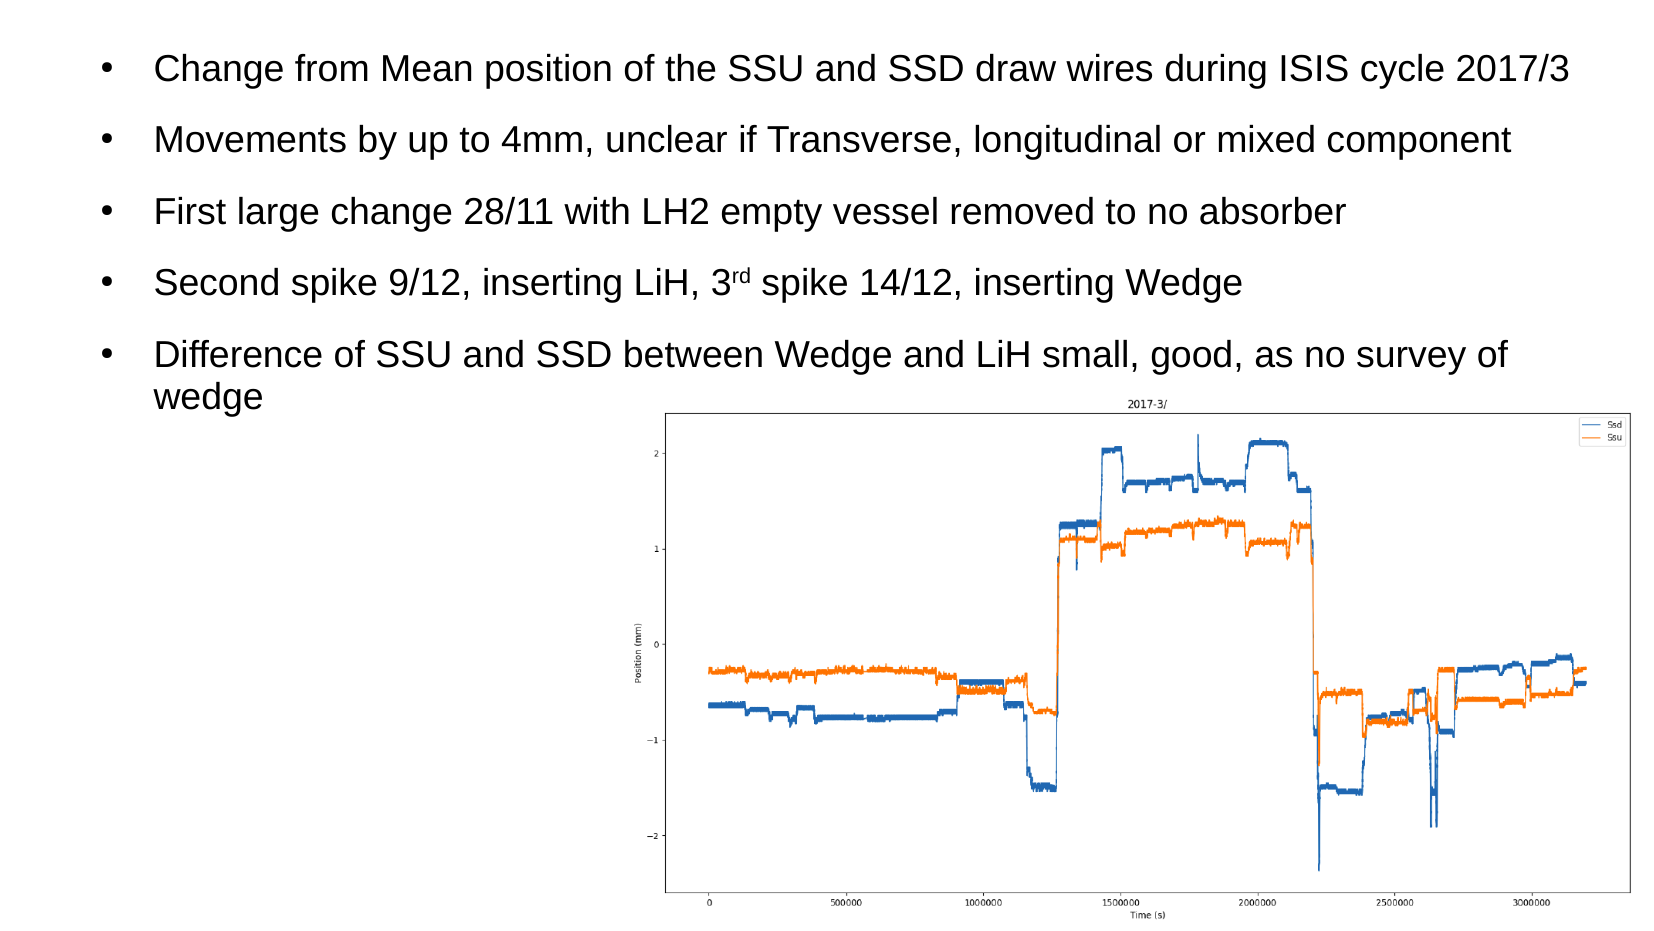

# Change from Mean position of the SSU and SSD draw wires during ISIS cycle 2017/3
Movements by up to 4mm, unclear if Transverse, longitudinal or mixed component
First large change 28/11 with LH2 empty vessel removed to no absorber
Second spike 9/12, inserting LiH, 3rd spike 14/12, inserting Wedge
Difference of SSU and SSD between Wedge and LiH small, good, as no survey of wedge